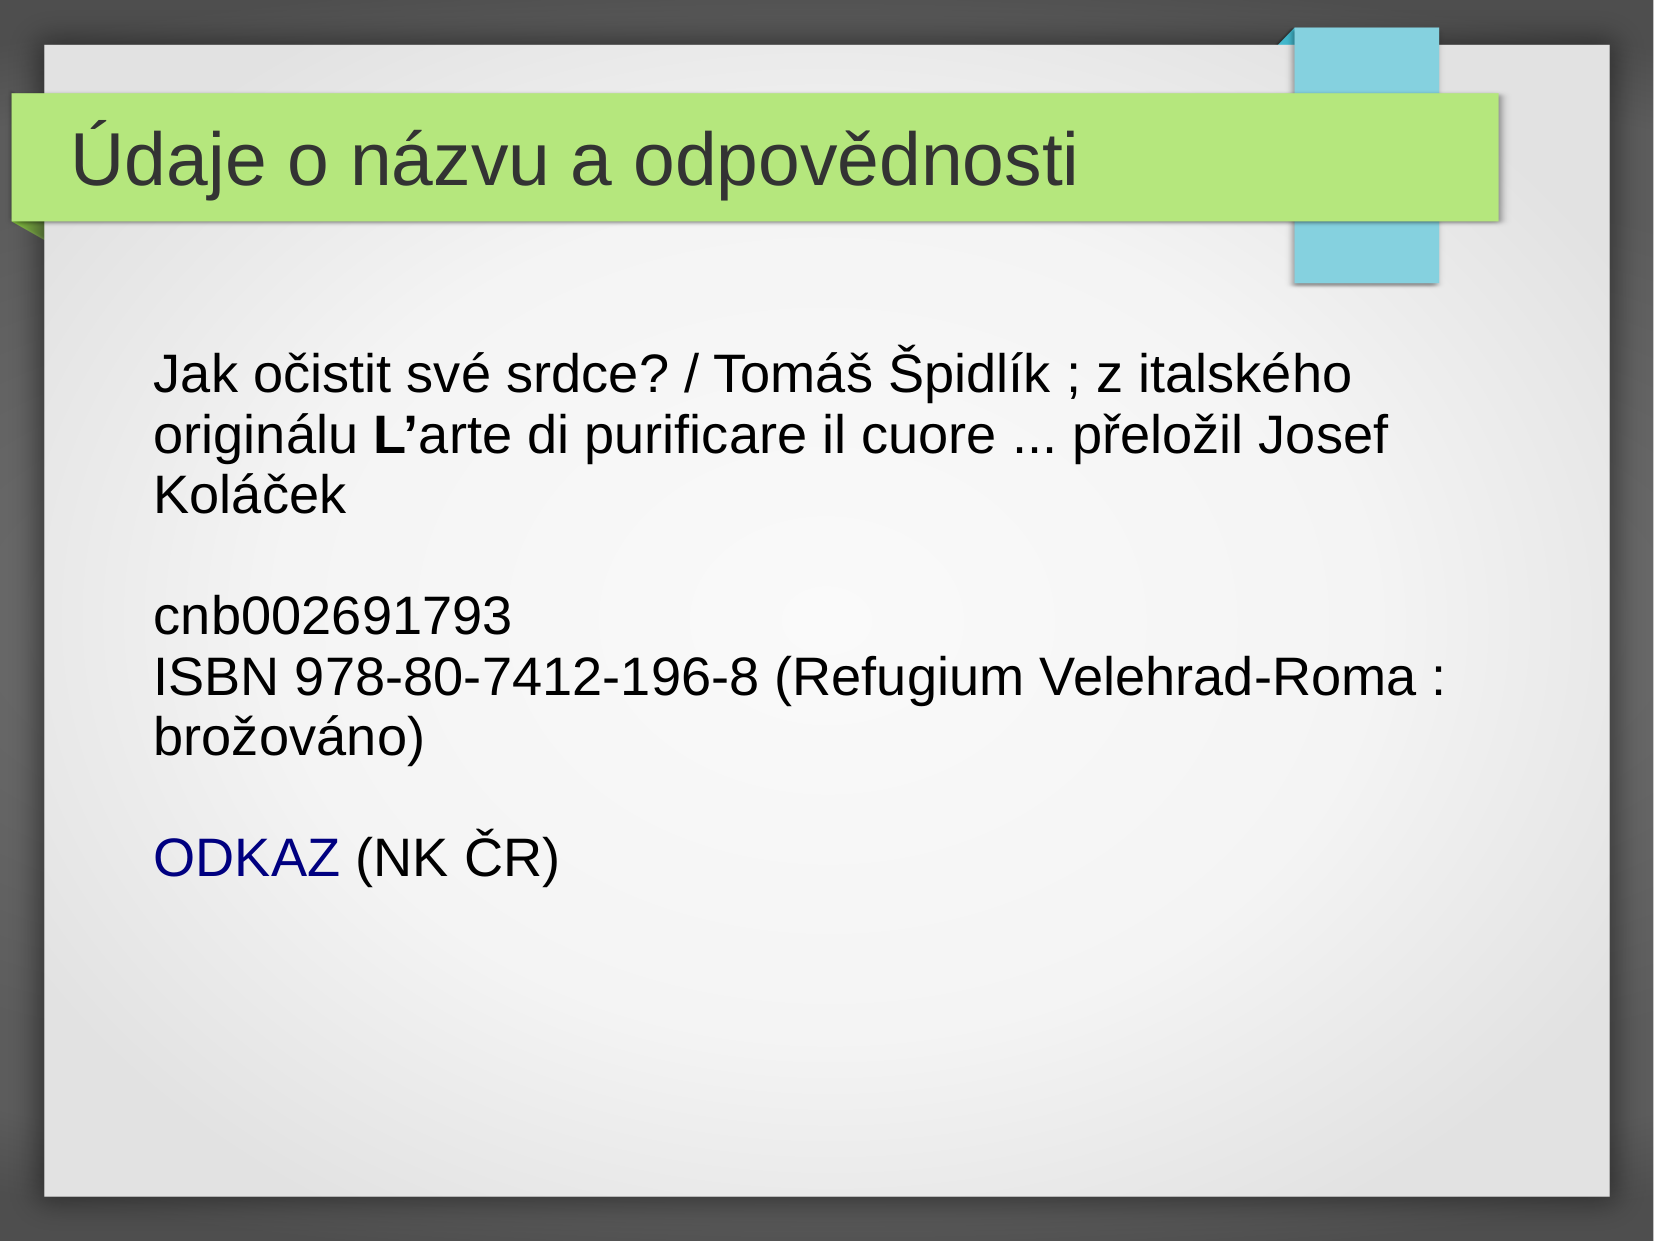

# Údaje o názvu a odpovědnosti
Jak očistit své srdce? / Tomáš Špidlík ; z italského originálu L’arte di purificare il cuore ... přeložil Josef Koláček
cnb002691793
ISBN 978-80-7412-196-8 (Refugium Velehrad-Roma : brožováno)
ODKAZ (NK ČR)